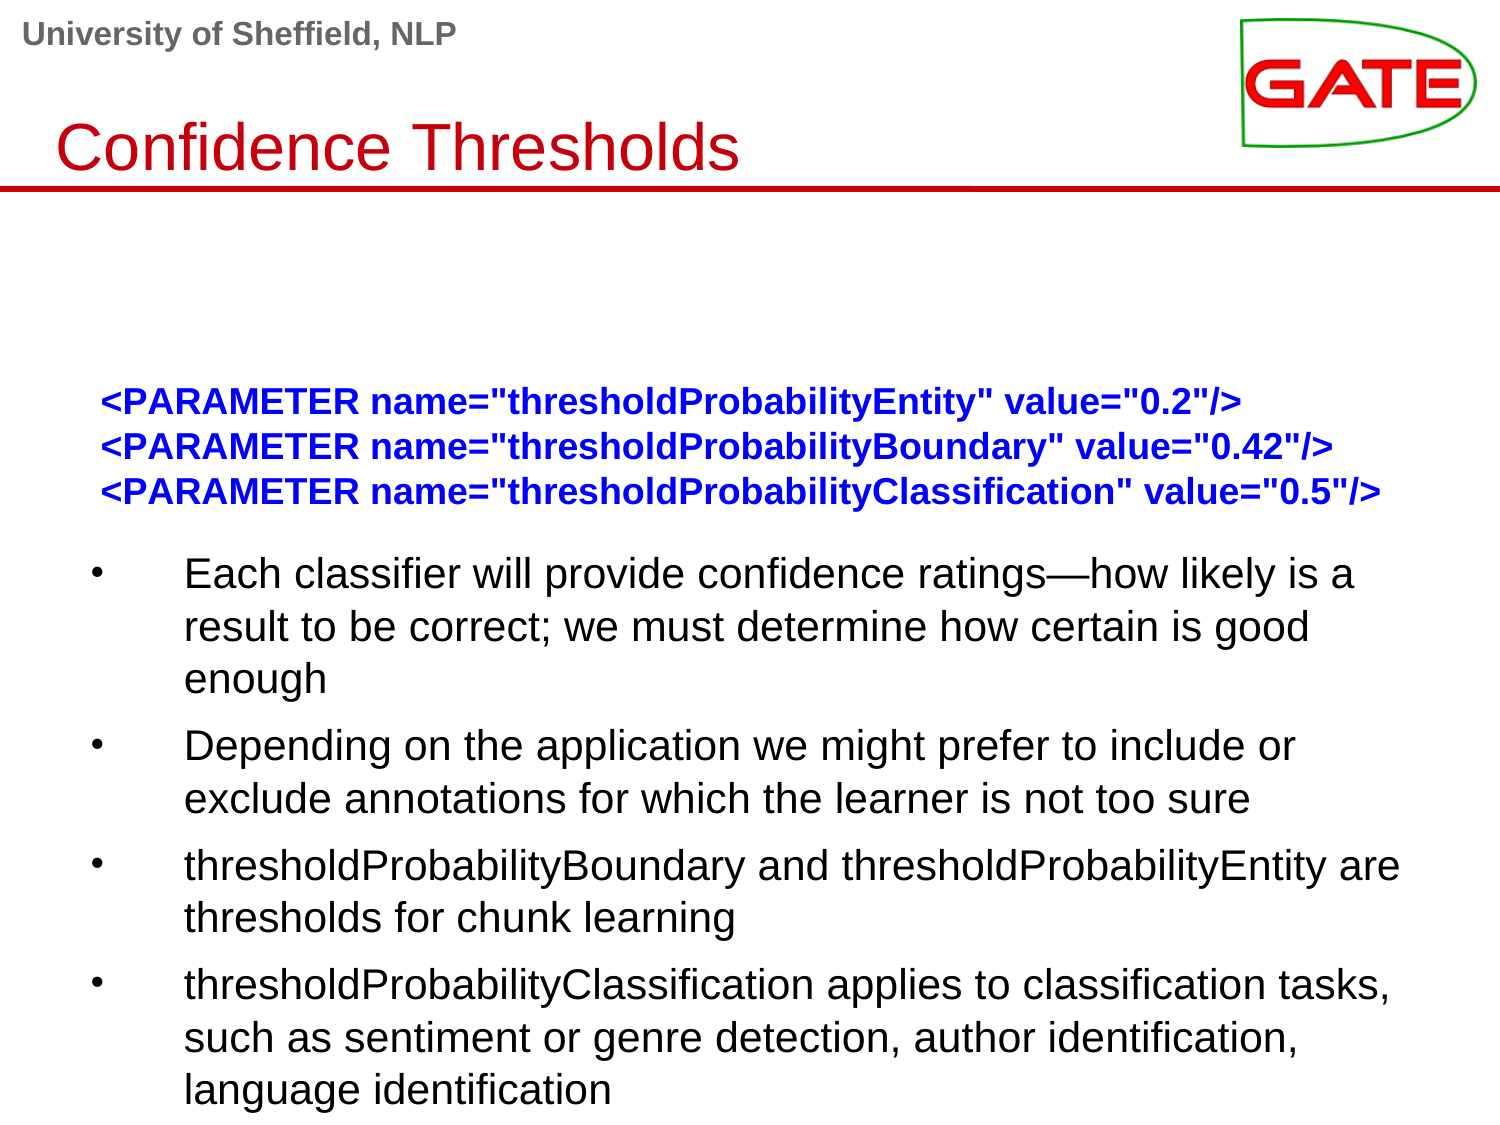

# Confidence Thresholds
 <PARAMETER name="thresholdProbabilityEntity" value="0.2"/>
 <PARAMETER name="thresholdProbabilityBoundary" value="0.42"/>
 <PARAMETER name="thresholdProbabilityClassification" value="0.5"/>
Each classifier will provide confidence ratings—how likely is a result to be correct; we must determine how certain is good enough
Depending on the application we might prefer to include or exclude annotations for which the learner is not too sure
thresholdProbabilityBoundary and thresholdProbabilityEntity are thresholds for chunk learning
thresholdProbabilityClassification applies to classification tasks, such as sentiment or genre detection, author identification, language identification